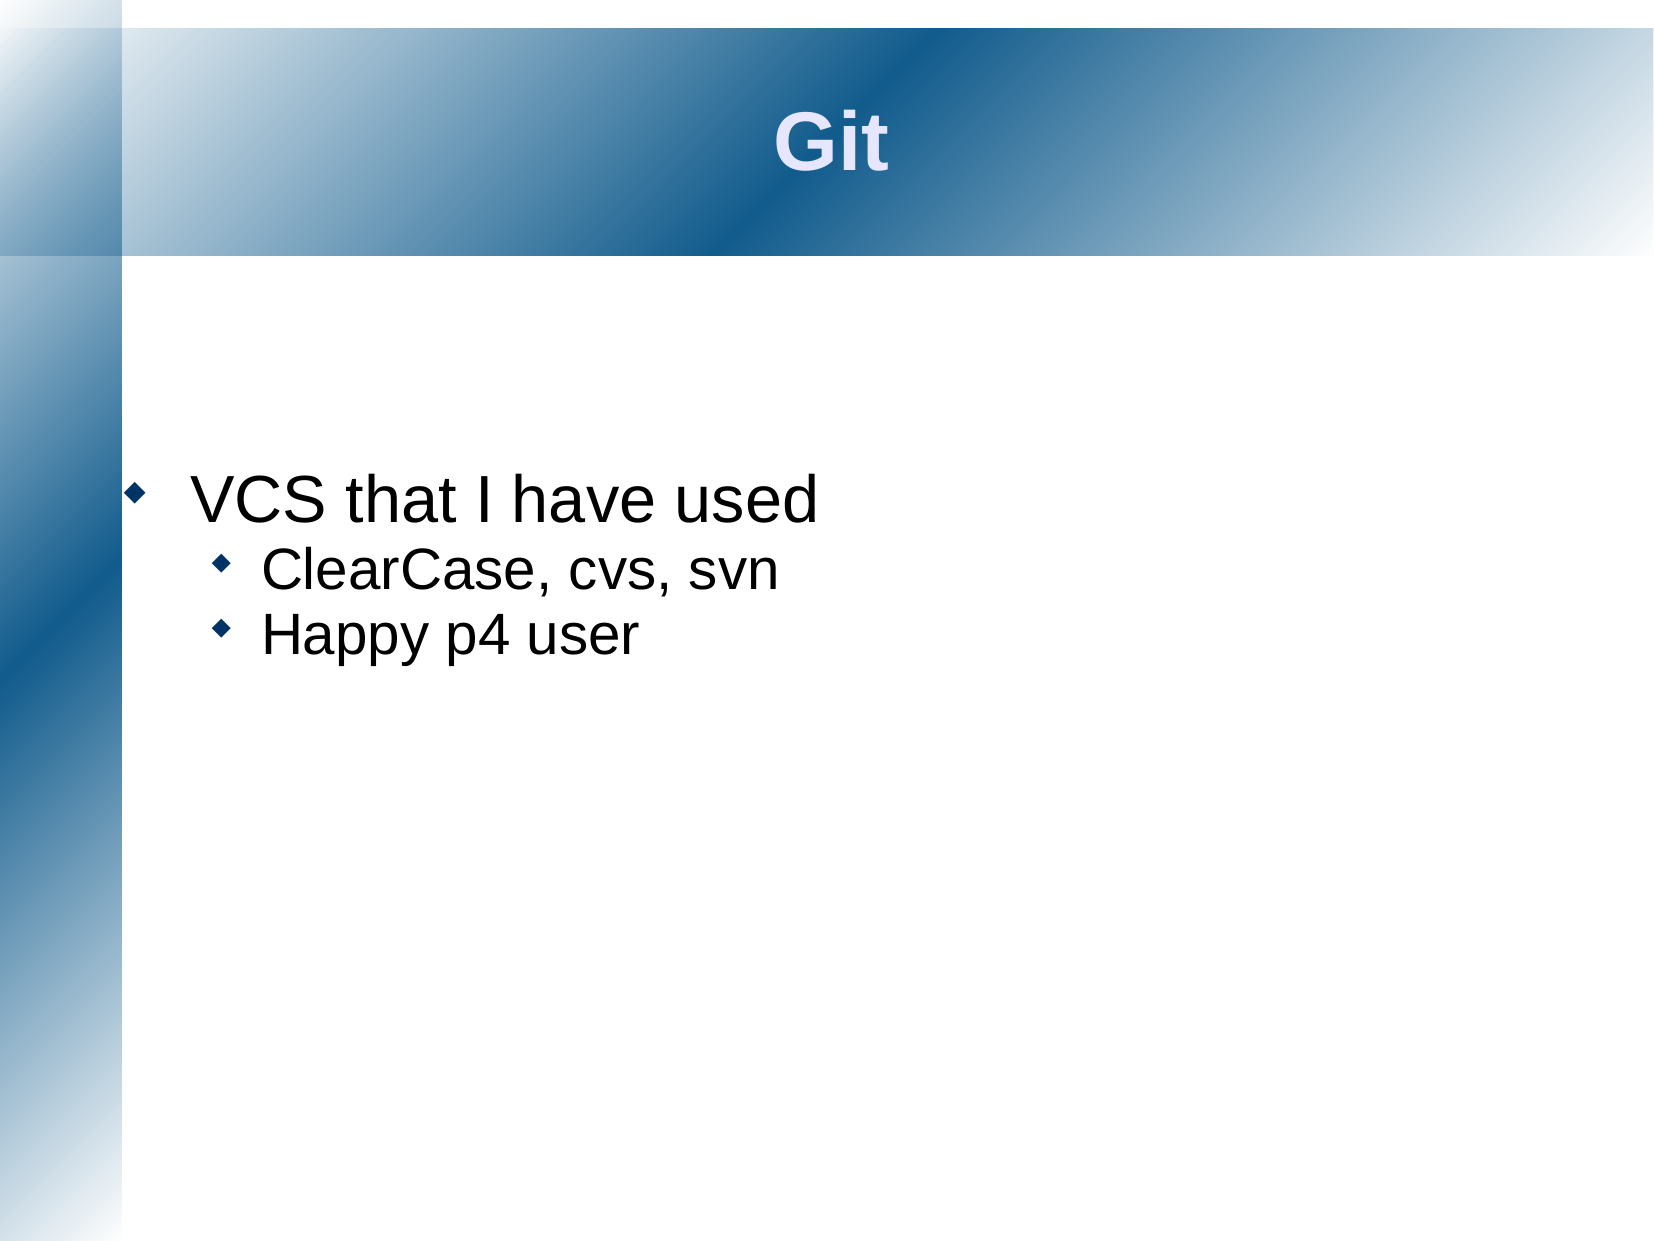

# Git
VCS that I have used
ClearCase, cvs, svn
Happy p4 user